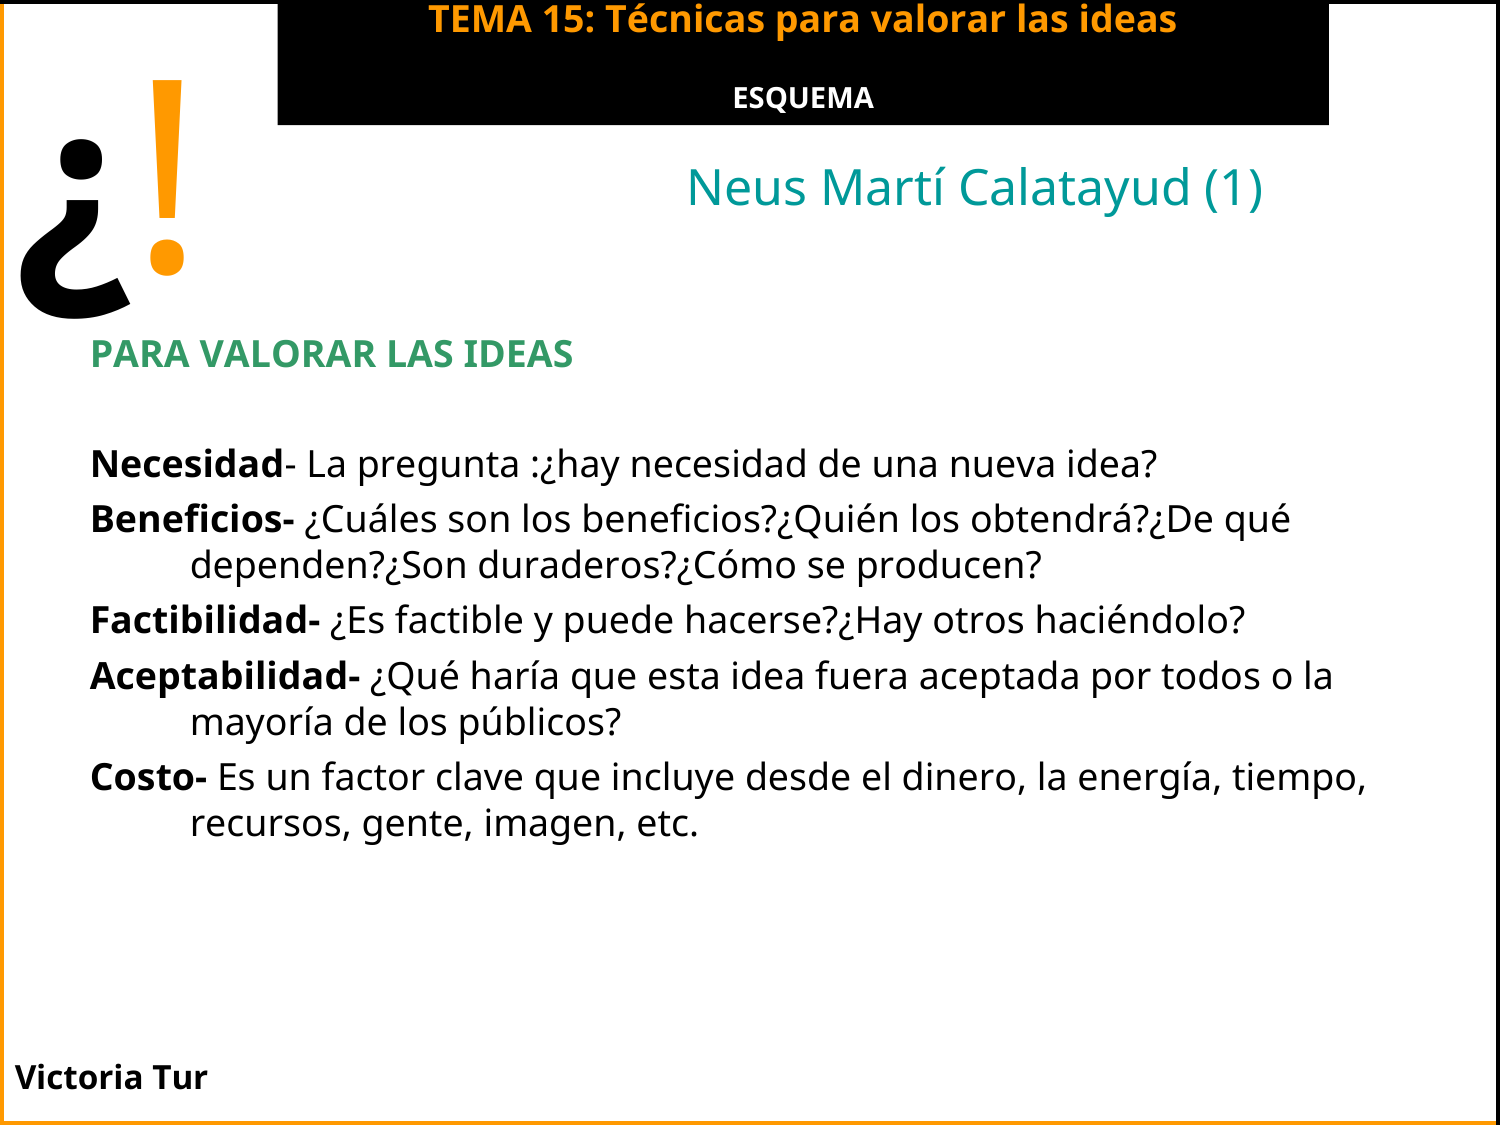

Neus Martí Calatayud (1)
# PARA VALORAR LAS IDEAS
Necesidad- La pregunta :¿hay necesidad de una nueva idea?
Beneficios- ¿Cuáles son los beneficios?¿Quién los obtendrá?¿De qué dependen?¿Son duraderos?¿Cómo se producen?
Factibilidad- ¿Es factible y puede hacerse?¿Hay otros haciéndolo?
Aceptabilidad- ¿Qué haría que esta idea fuera aceptada por todos o la mayoría de los públicos?
Costo- Es un factor clave que incluye desde el dinero, la energía, tiempo, recursos, gente, imagen, etc.